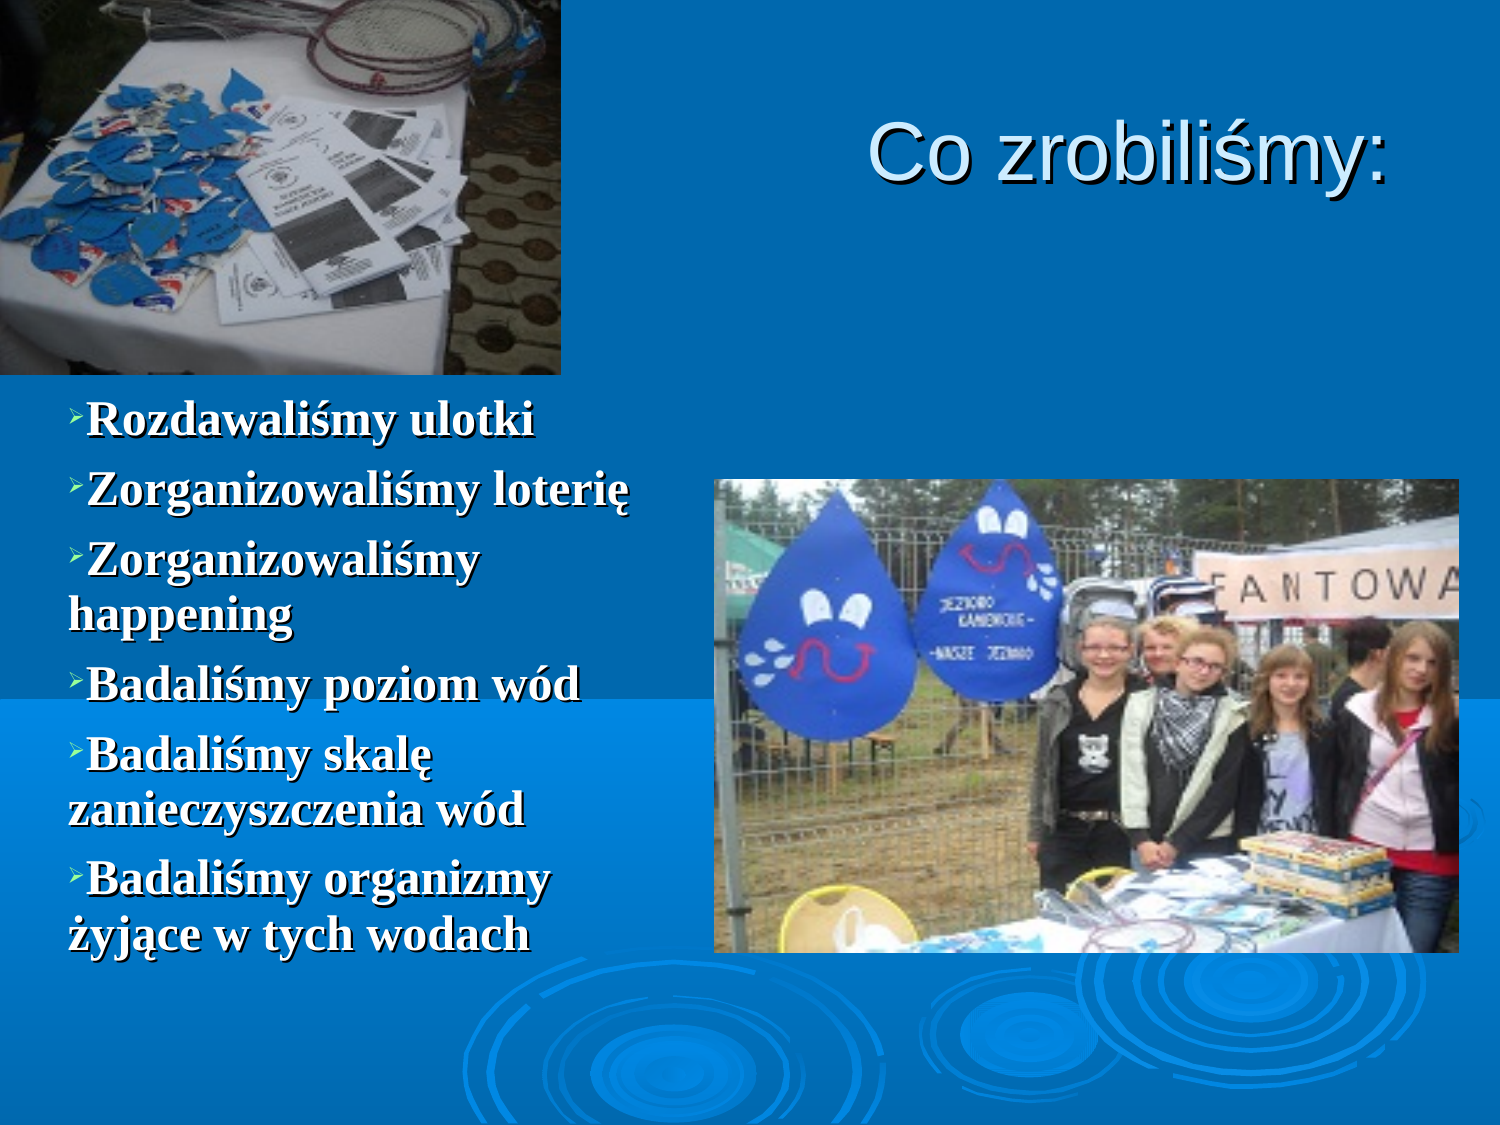

# Co zrobiliśmy:
Rozdawaliśmy ulotki
Zorganizowaliśmy loterię
Zorganizowaliśmy happening
Badaliśmy poziom wód
Badaliśmy skalę zanieczyszczenia wód
Badaliśmy organizmy żyjące w tych wodach